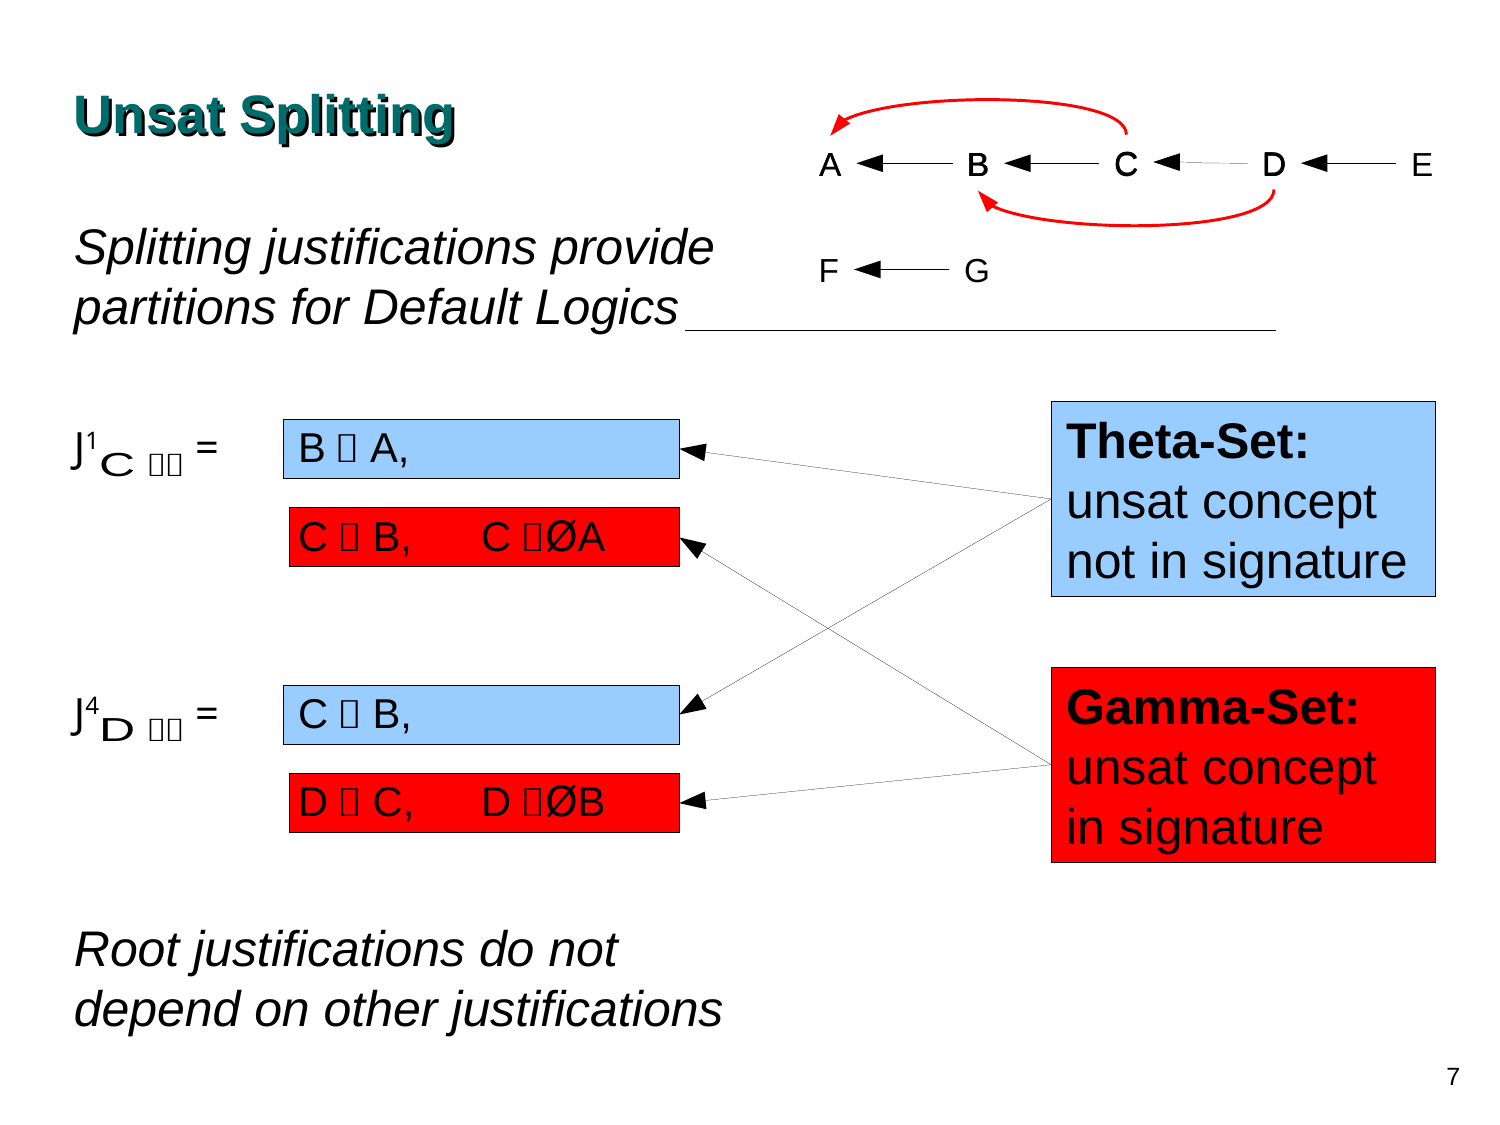

# Unsat Splitting
C
A
C
D
D
B
D
E
A
B
B
C
Splitting justifications provide
partitions for Default Logics
F
G
Theta-Set:
unsat concept
not in signature
J1C  =
B  A,
C  B,
C ØA
Gamma-Set:
unsat concept
in signature
J4D  =
C  B,
D  C,
D ØB
Root justifications do not
depend on other justifications
7